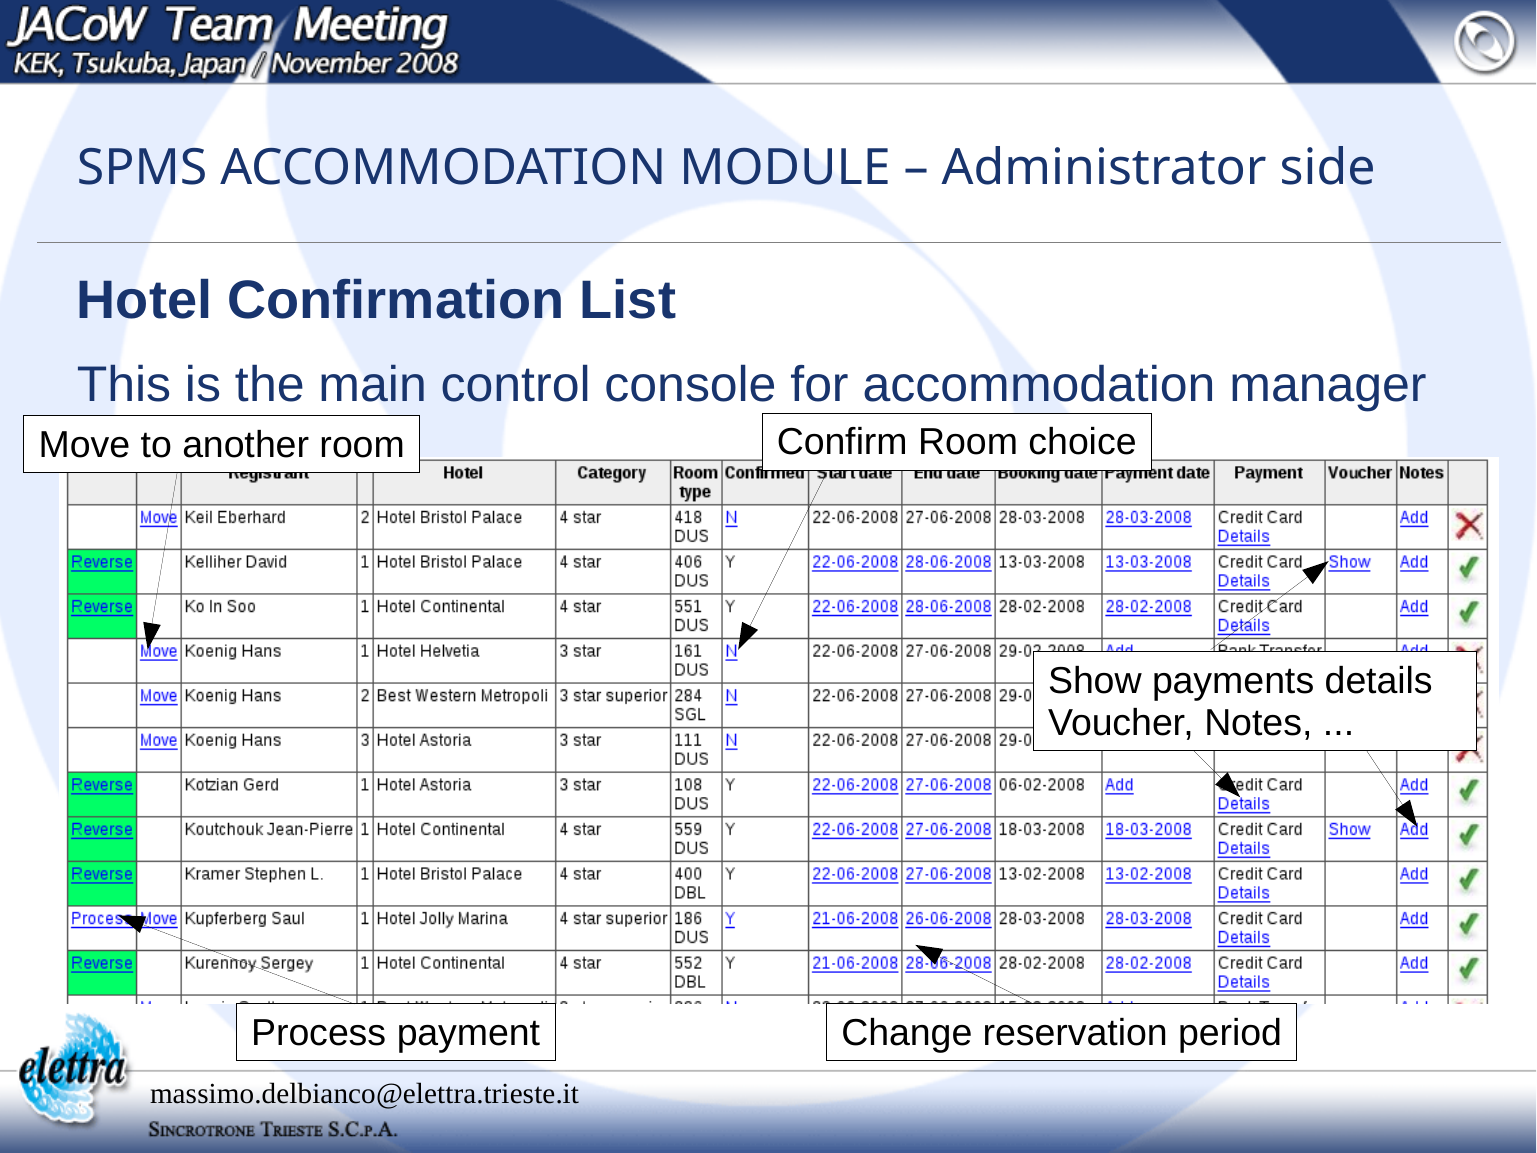

# SPMS ACCOMMODATION MODULE – Administrator side
Hotel Confirmation List
This is the main control console for accommodation manager
Confirm Room choice
Move to another room
Show payments details
Voucher, Notes, ...
Process payment
Change reservation period